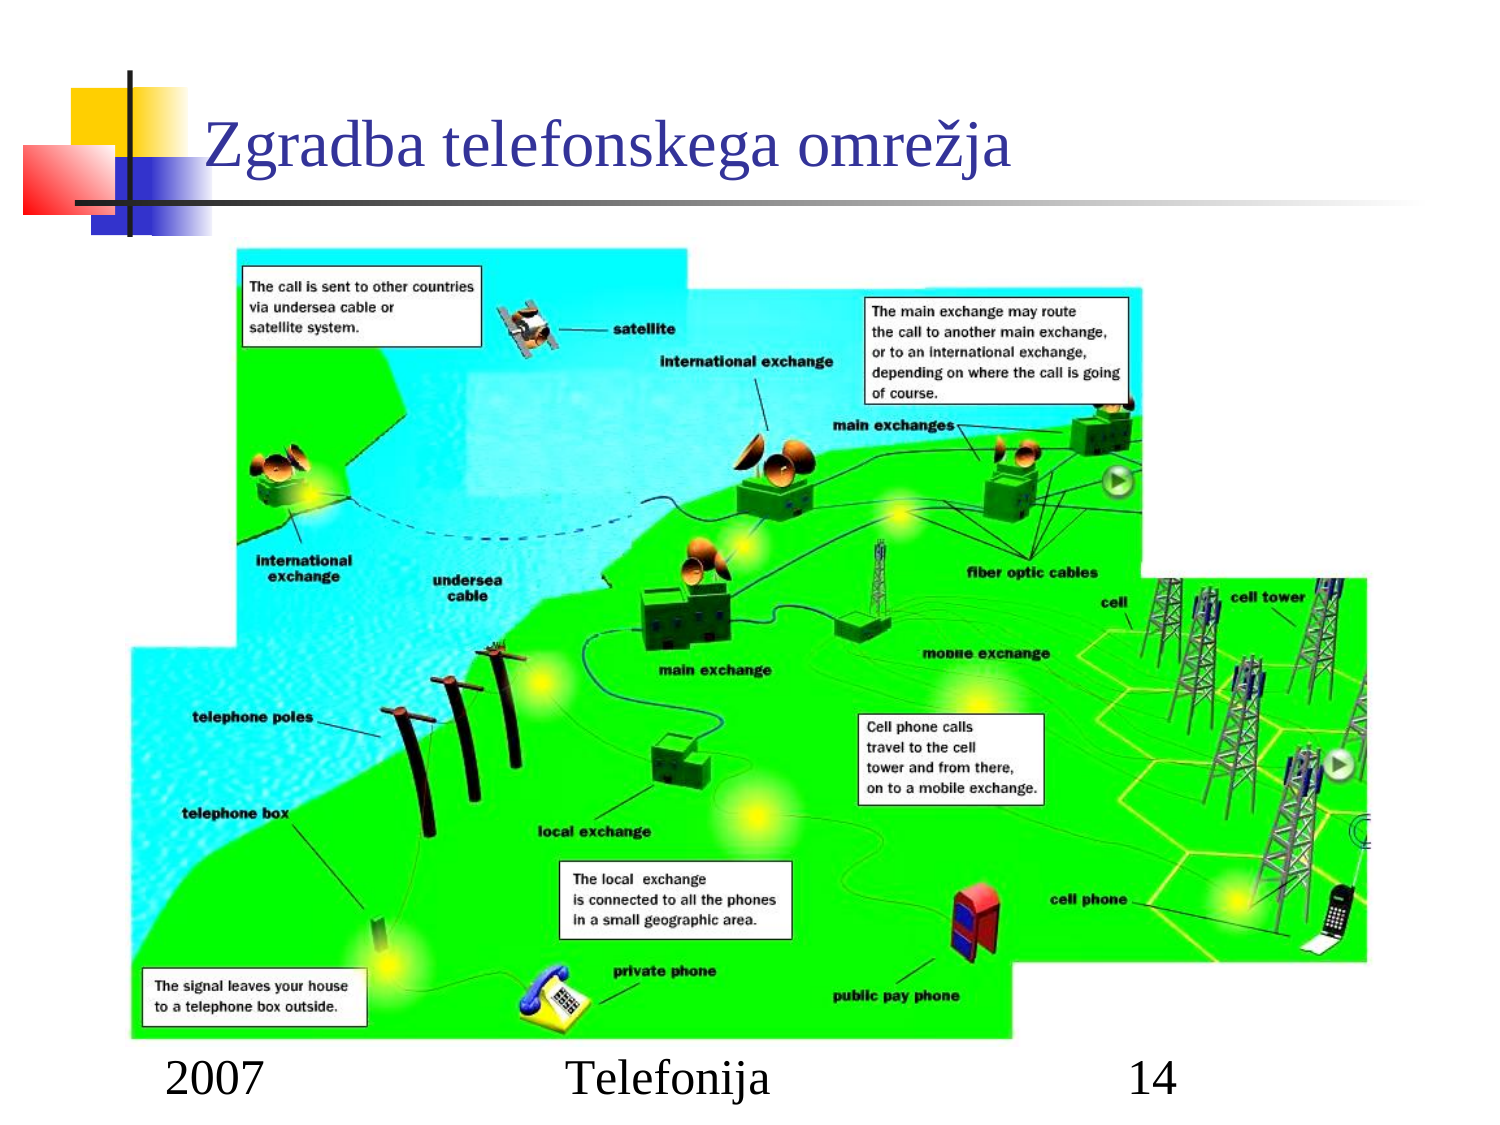

# Zgradba telefonskega omrežja
2007
Telefonija
14